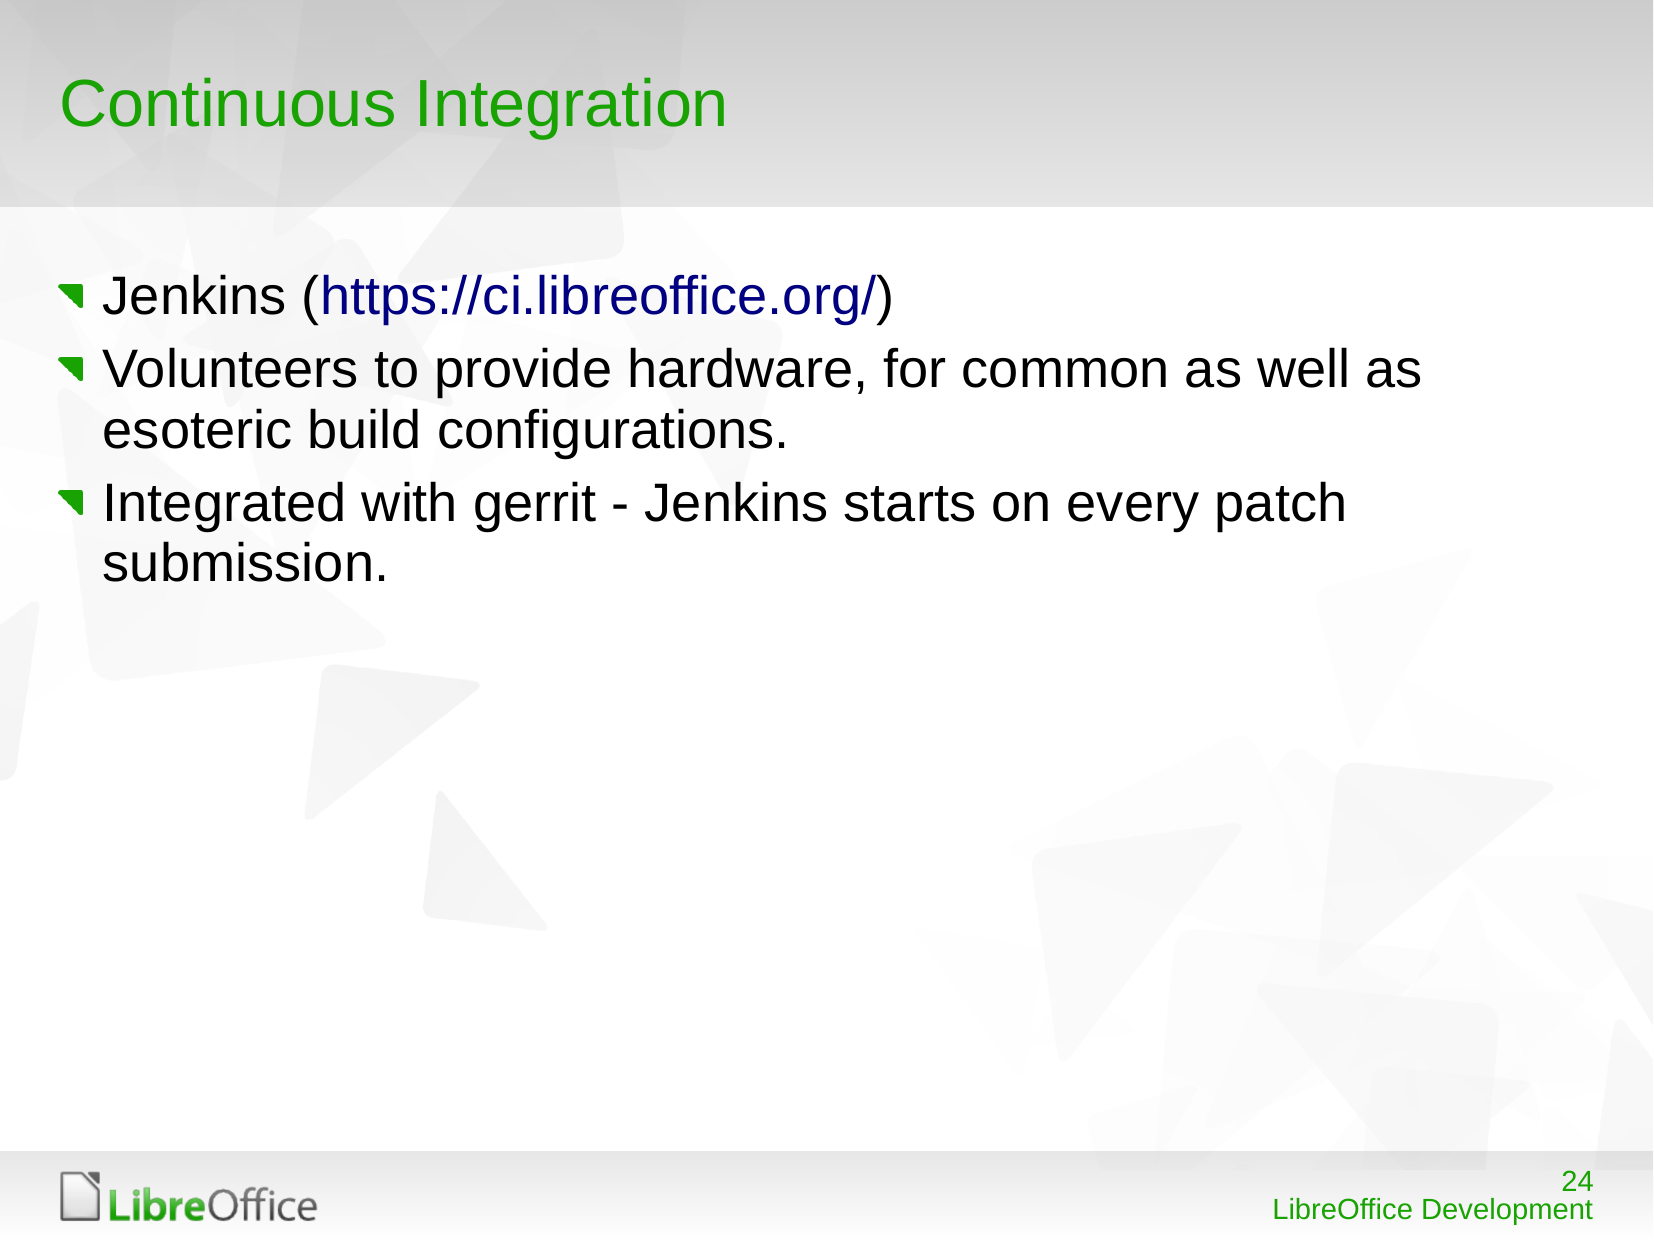

# Continuous Integration
Jenkins (https://ci.libreoffice.org/)
Volunteers to provide hardware, for common as well as esoteric build configurations.
Integrated with gerrit - Jenkins starts on every patch submission.
24
LibreOffice Development